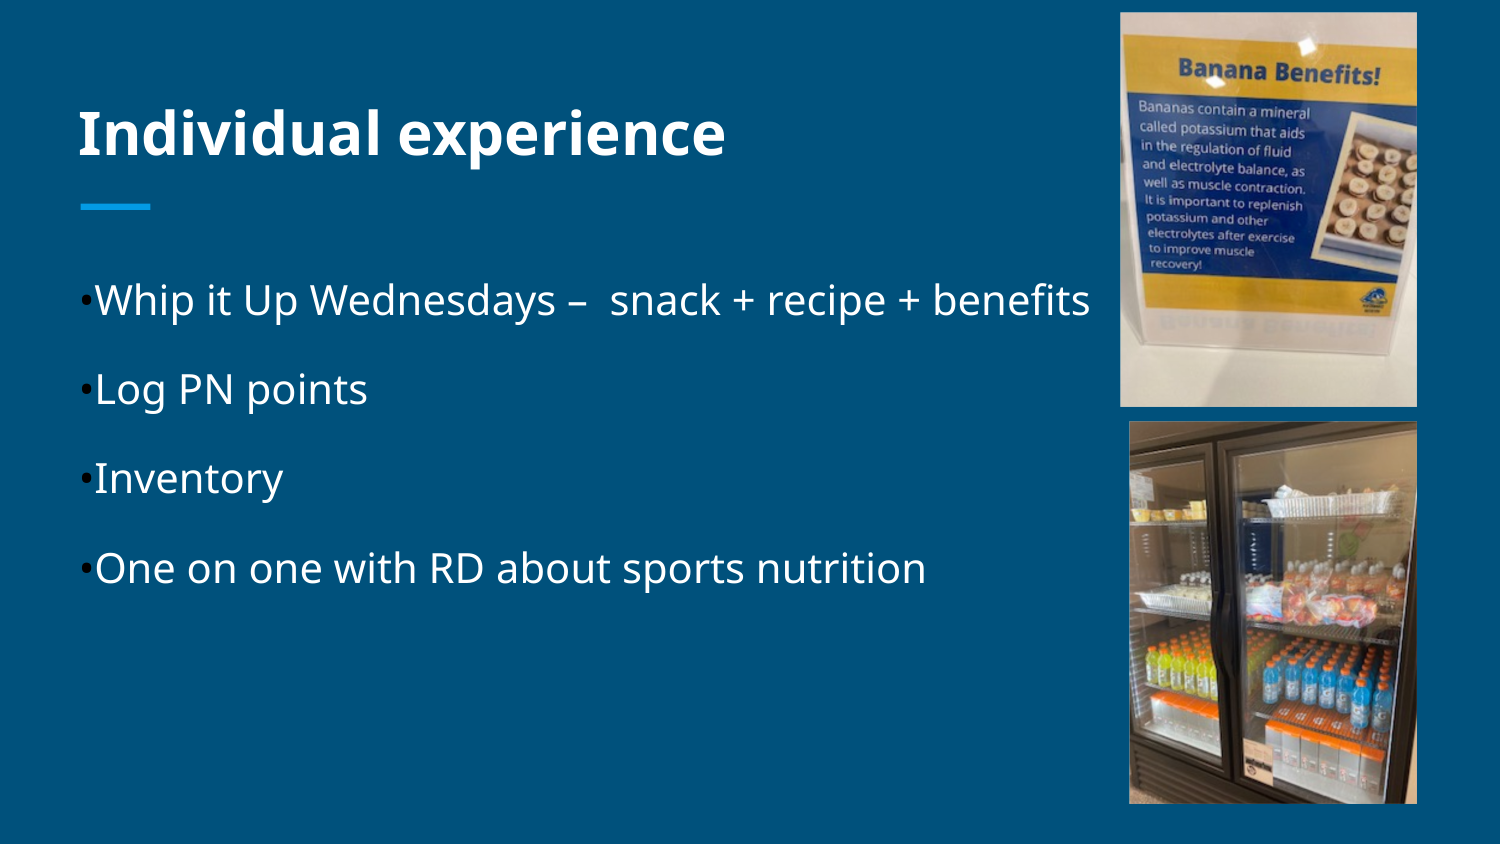

# Individual experience
•Whip it Up Wednesdays – snack + recipe + benefits
•Log PN points
•Inventory
•One on one with RD about sports nutrition